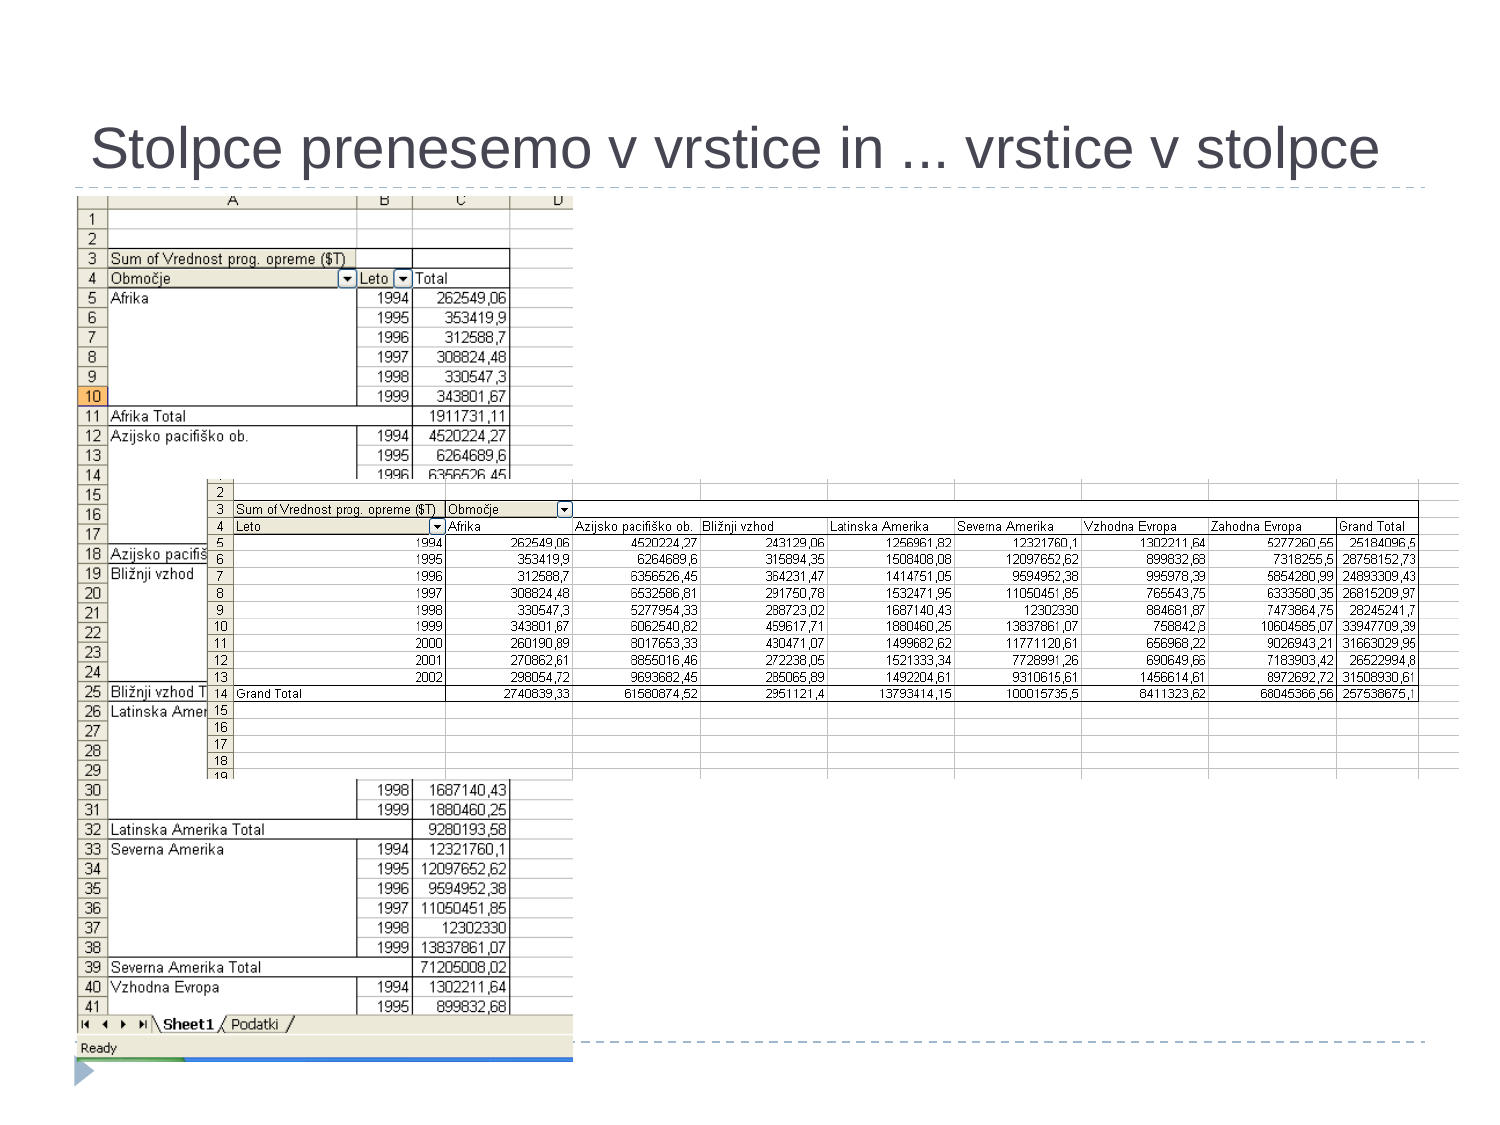

# Stolpce prenesemo v vrstice in ... vrstice v stolpce